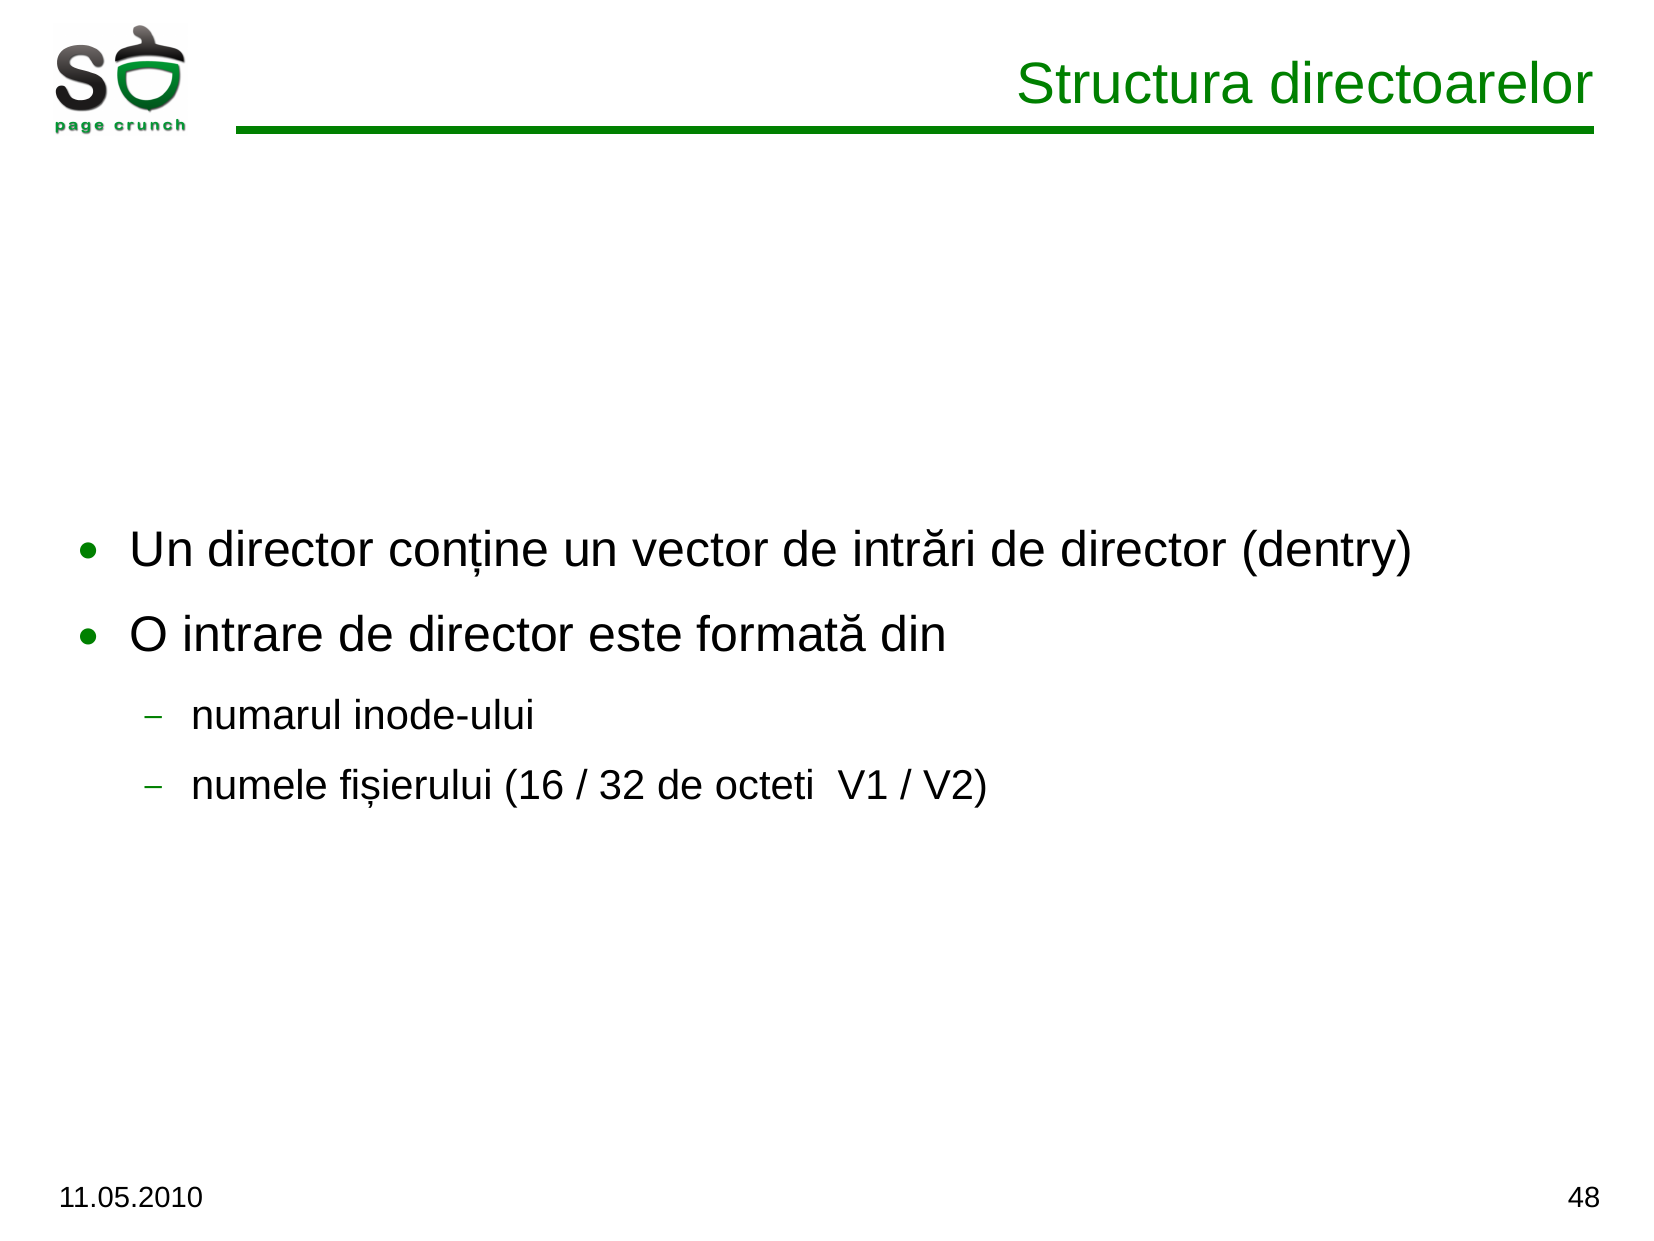

# Structura directoarelor
Un director conține un vector de intrări de director (dentry)
O intrare de director este formată din
numarul inode-ului
numele fișierului (16 / 32 de octeti V1 / V2)
11.05.2010
48